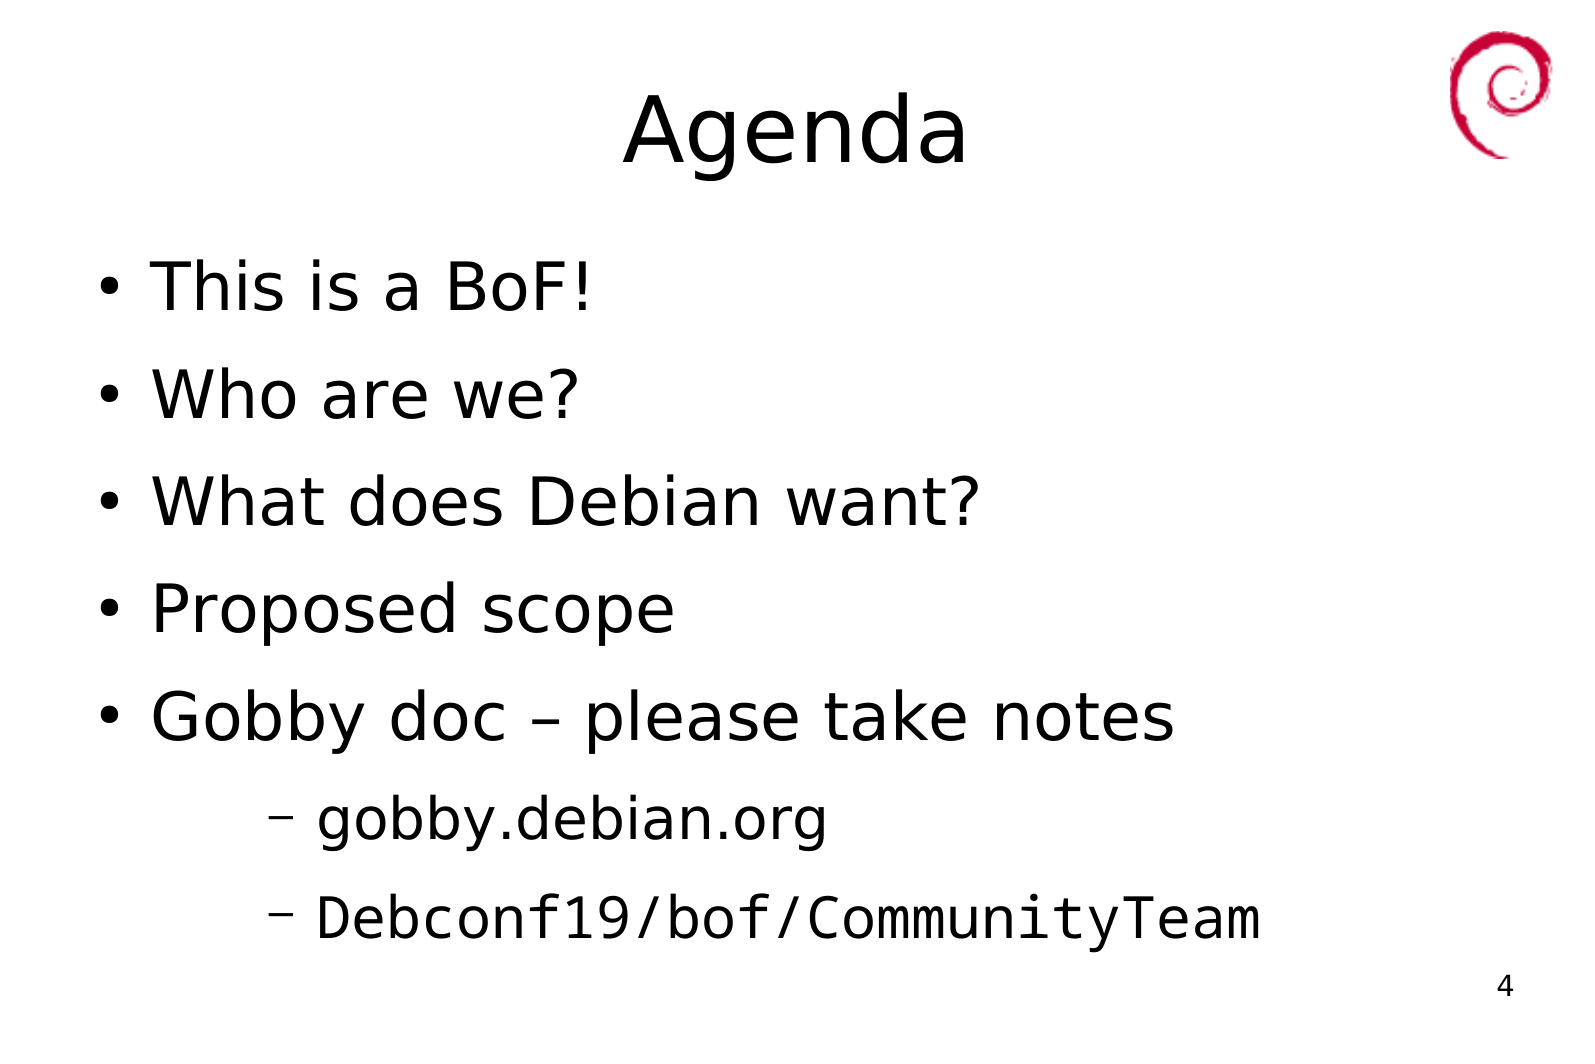

# Agenda
This is a BoF!
Who are we?
What does Debian want?
Proposed scope
Gobby doc – please take notes
gobby.debian.org
Debconf19/bof/CommunityTeam
4